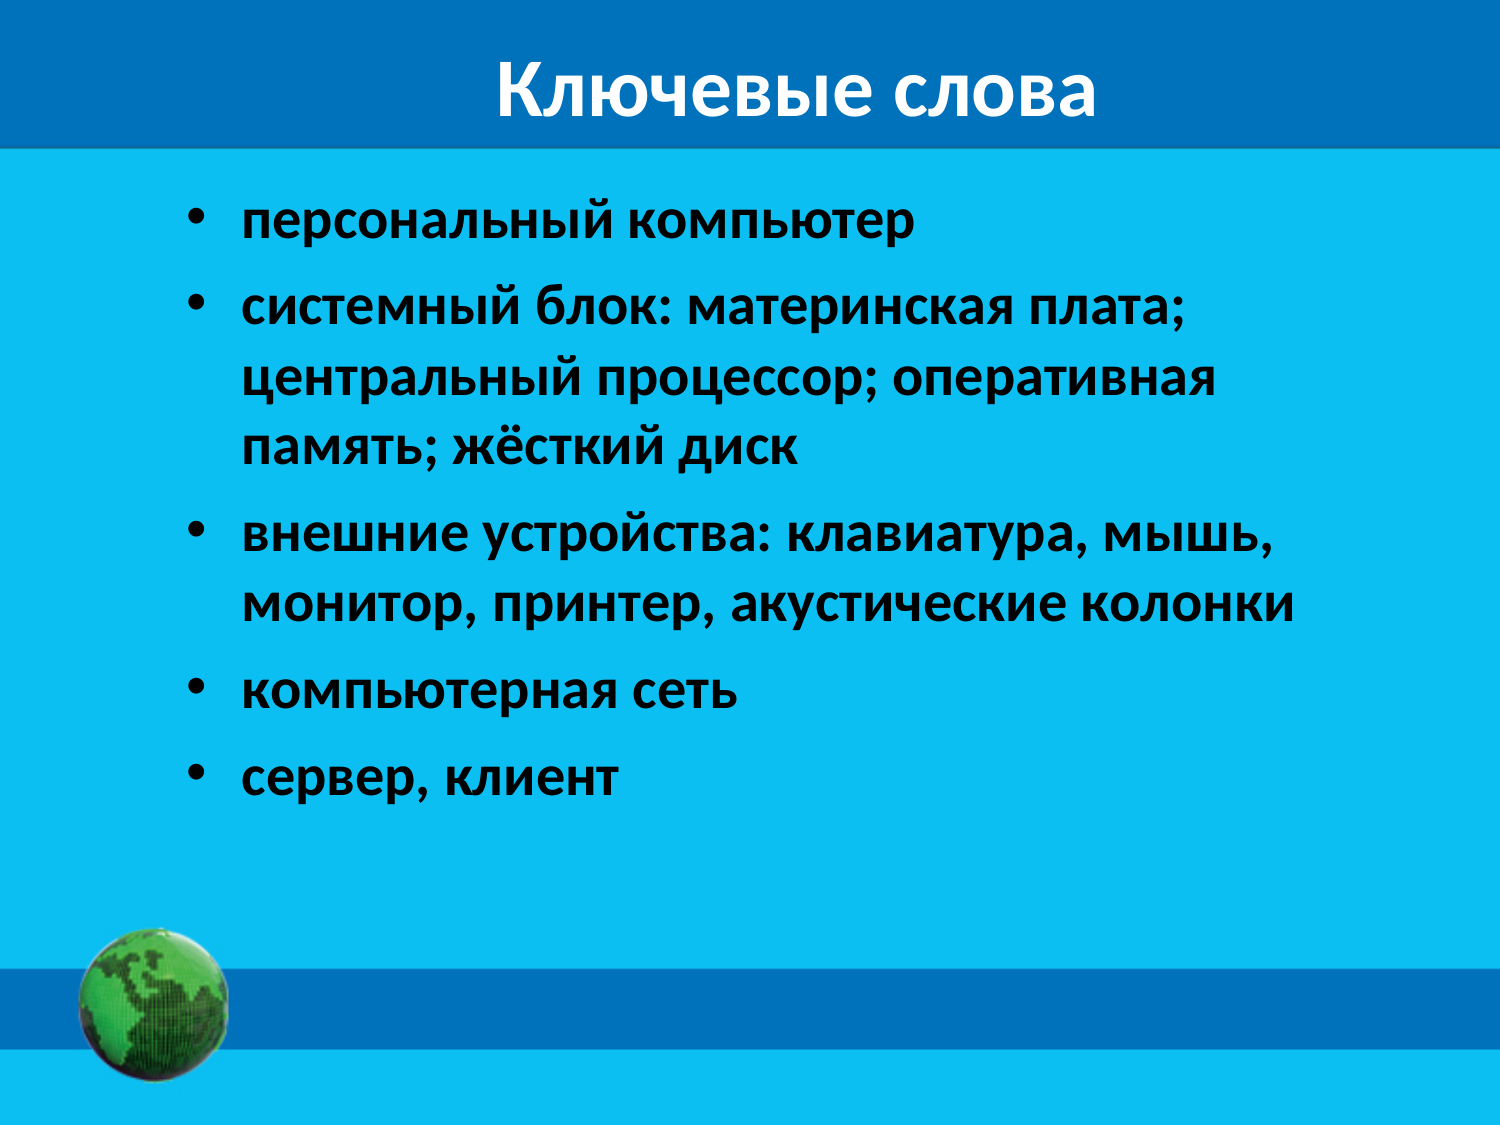

Ключевые слова
персональный компьютер
системный блок: материнская плата; центральный процессор; оперативная память; жёсткий диск
внешние устройства: клавиатура, мышь, монитор, принтер, акустические колонки
компьютерная сеть
сервер, клиент